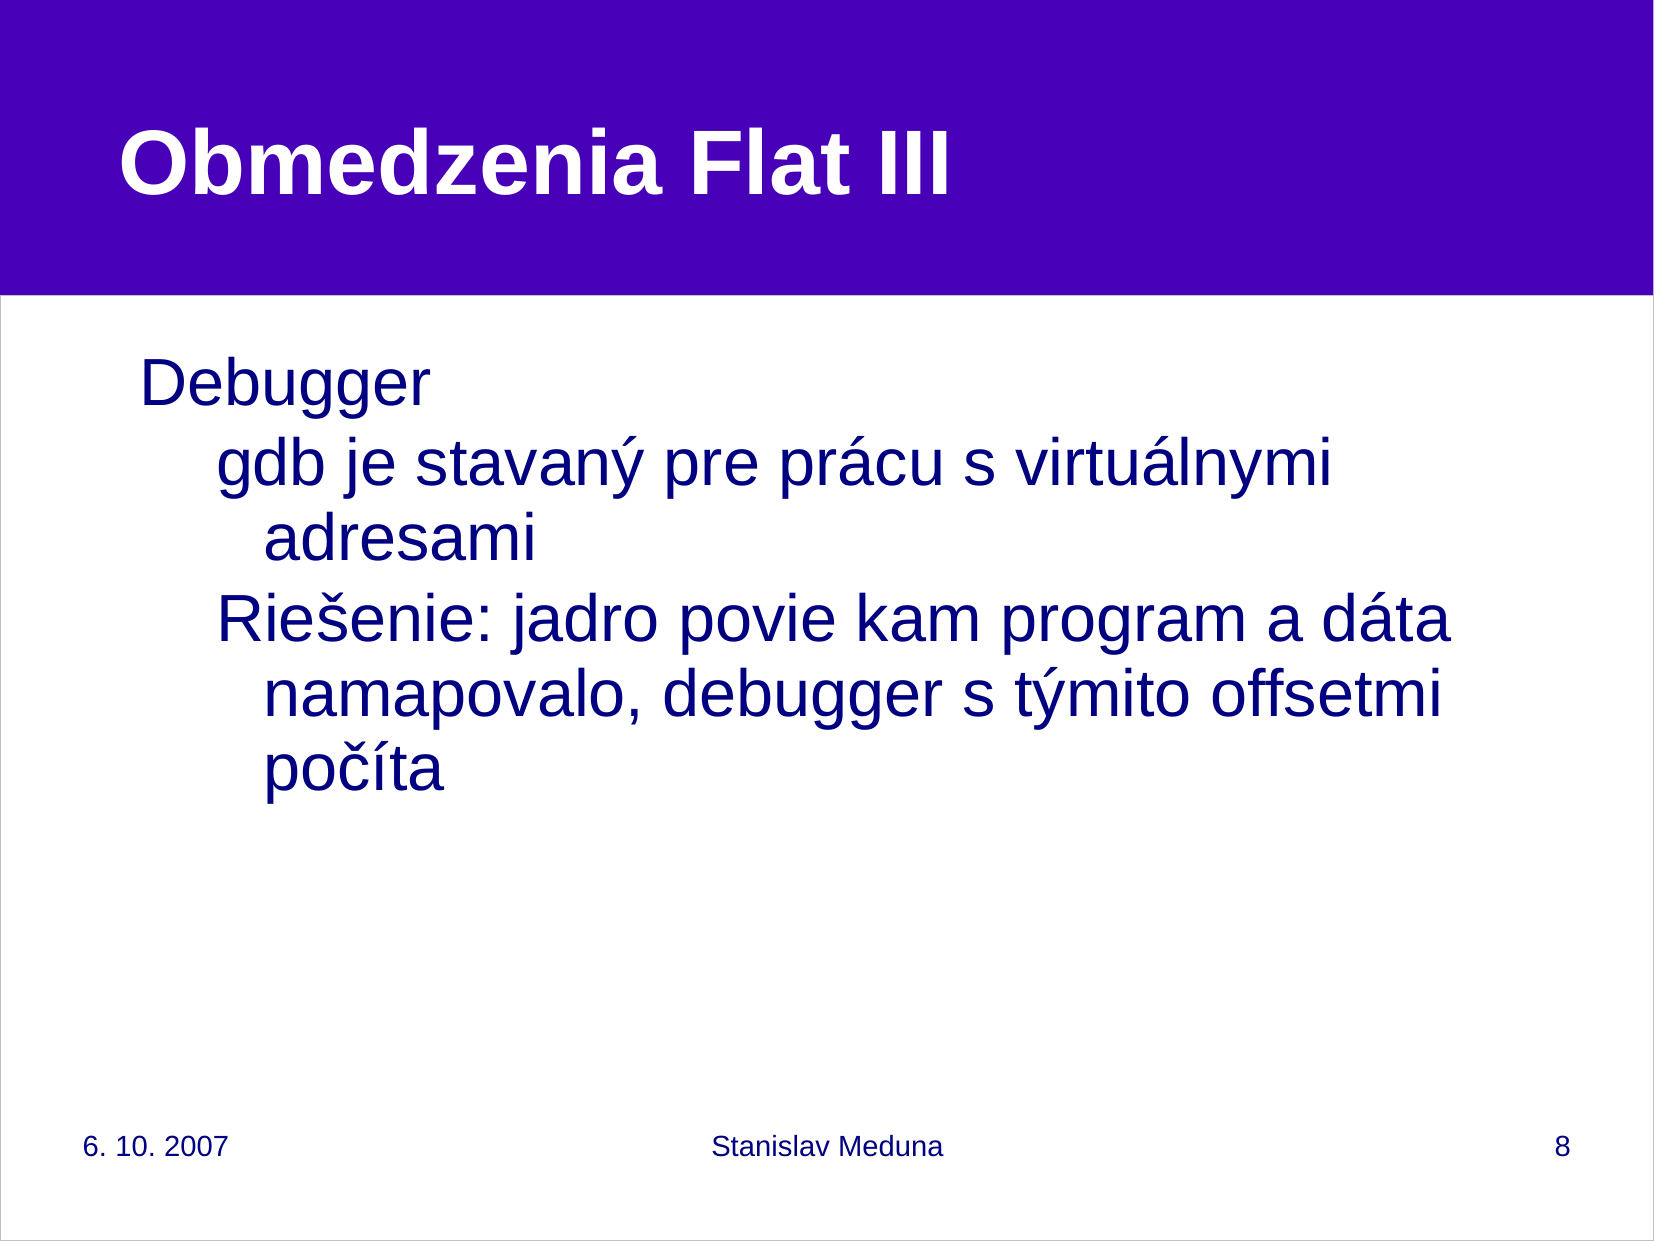

# Obmedzenia Flat III
Debugger
gdb je stavaný pre prácu s virtuálnymi adresami
Riešenie: jadro povie kam program a dáta namapovalo, debugger s týmito offsetmi počíta
6. 10. 2007
Stanislav Meduna
8